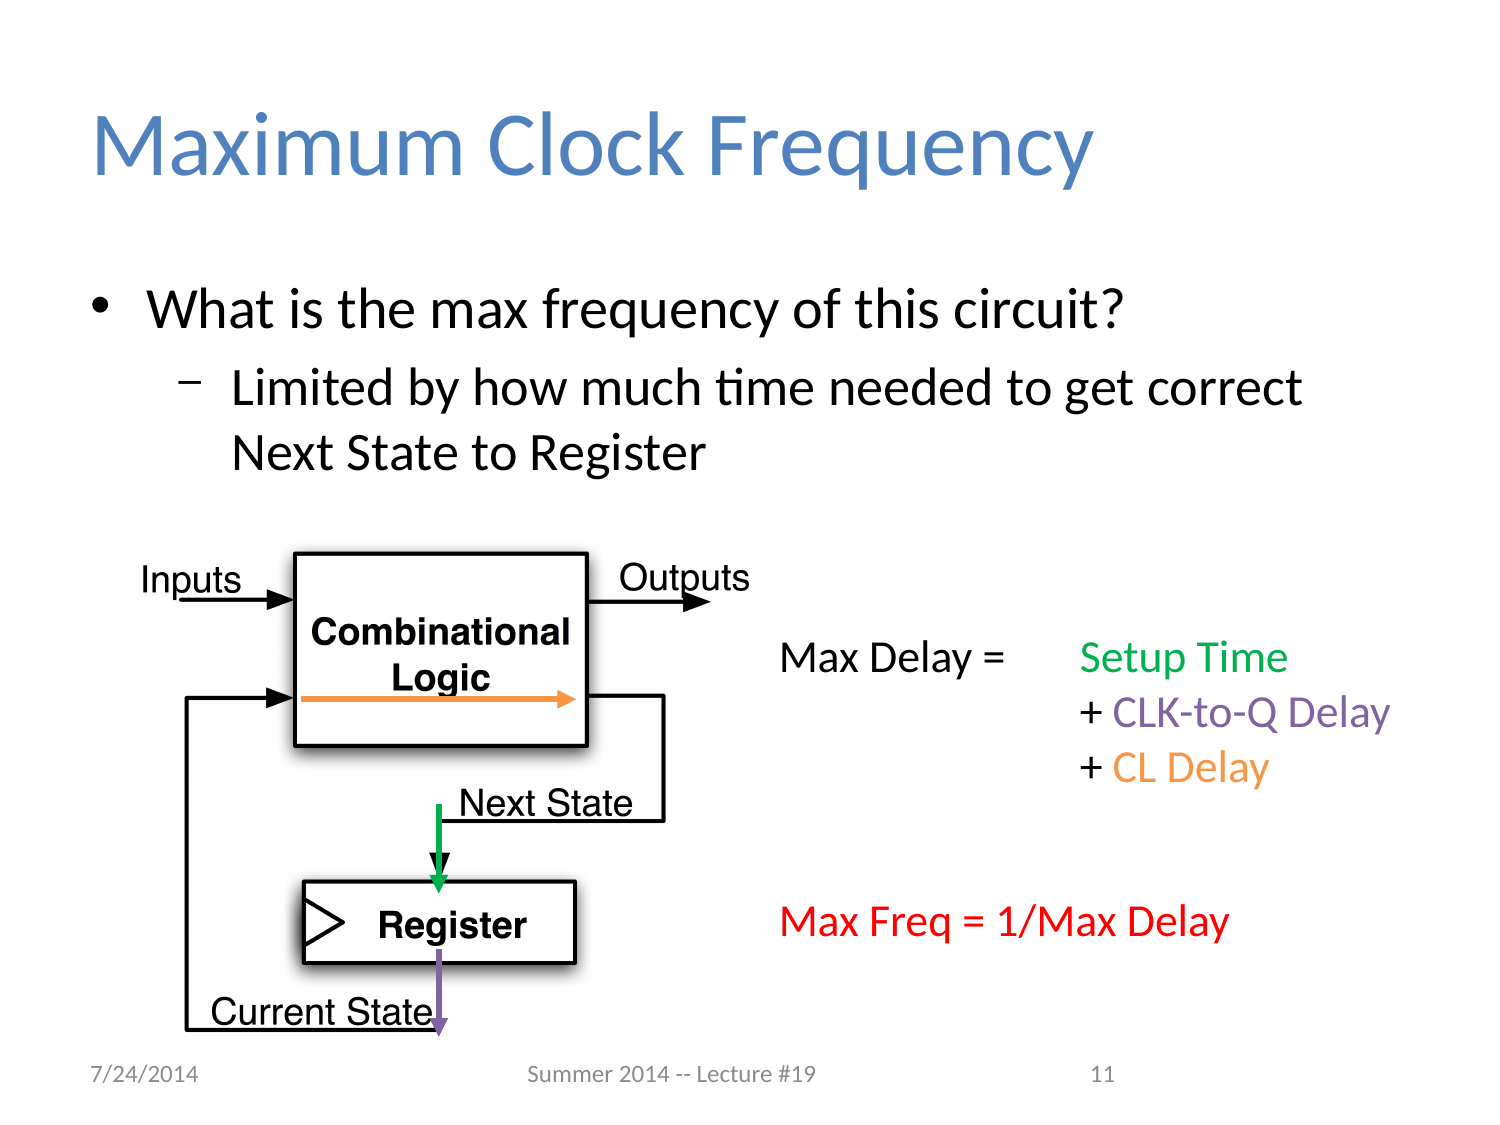

# Maximum Clock Frequency
What is the max frequency of this circuit?
Limited by how much time needed to get correct Next State to Register
Max Delay =
Max Freq = 1/Max Delay
Setup Time
+ CLK-to-Q Delay
+ CL Delay
7/24/2014
Summer 2014 -- Lecture #19